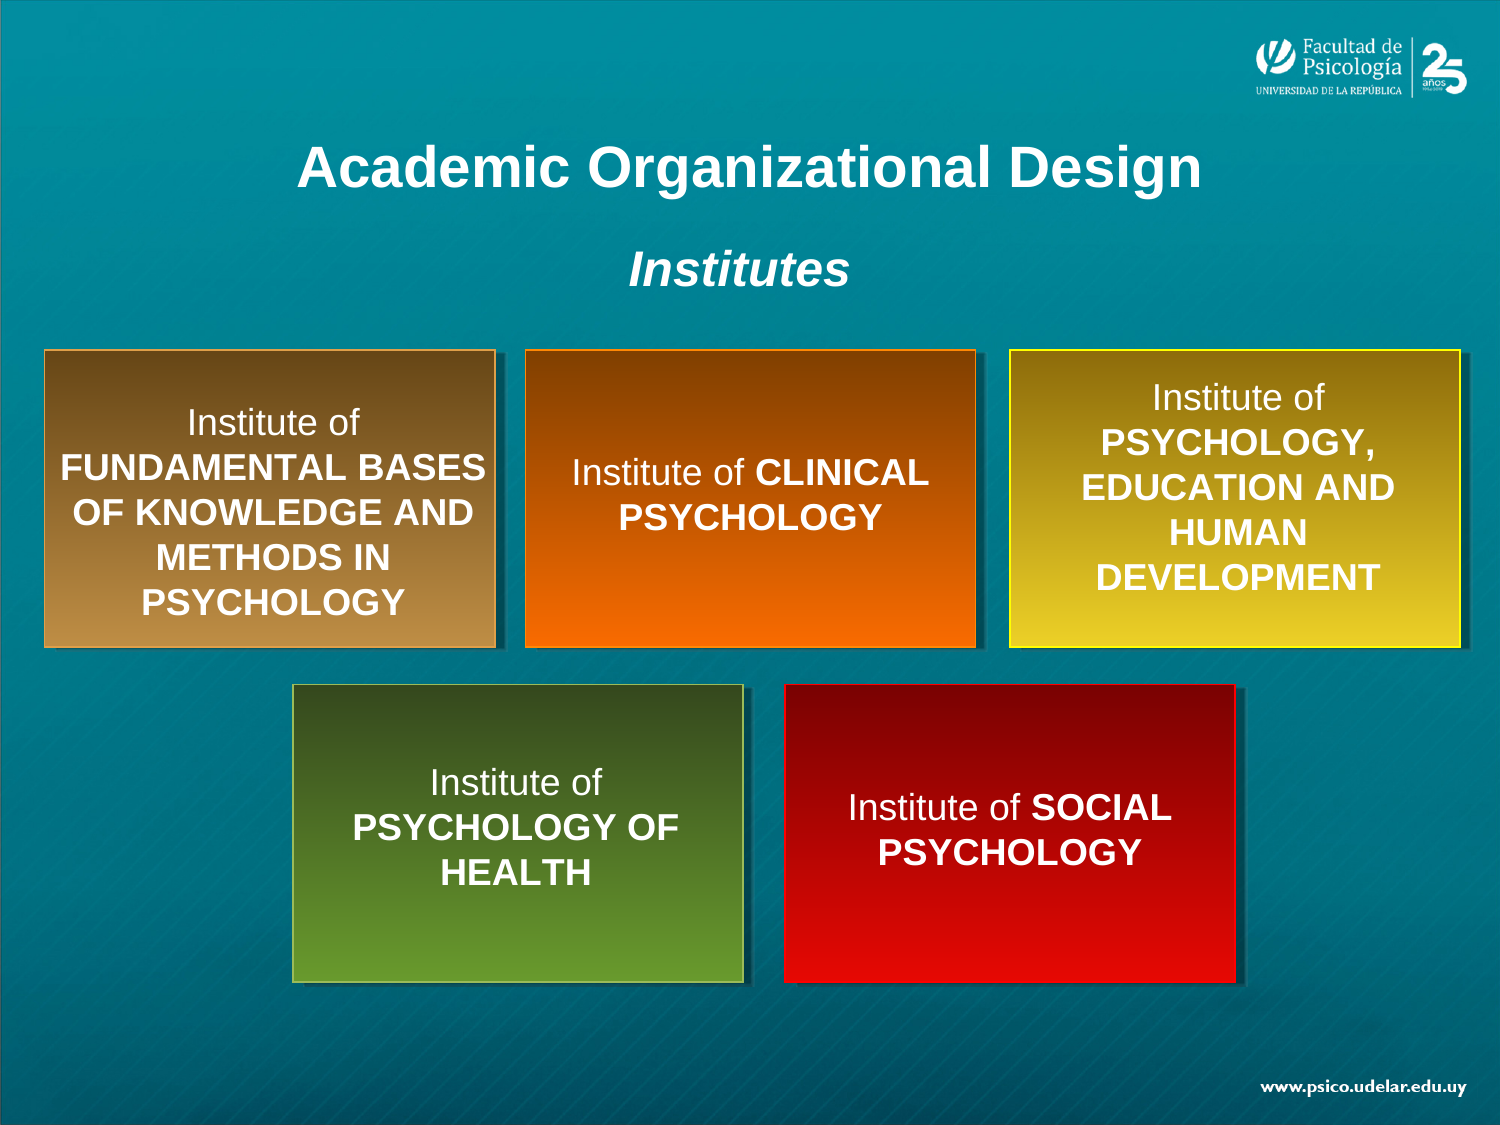

Academic Organizational Design
Institutes
Institute of FUNDAMENTAL BASES OF KNOWLEDGE AND METHODS IN PSYCHOLOGY
Institute of CLINICAL PSYCHOLOGY
Institute of PSYCHOLOGY, EDUCATION AND HUMAN DEVELOPMENT
Institute of PSYCHOLOGY OF HEALTH
Institute of SOCIAL PSYCHOLOGY